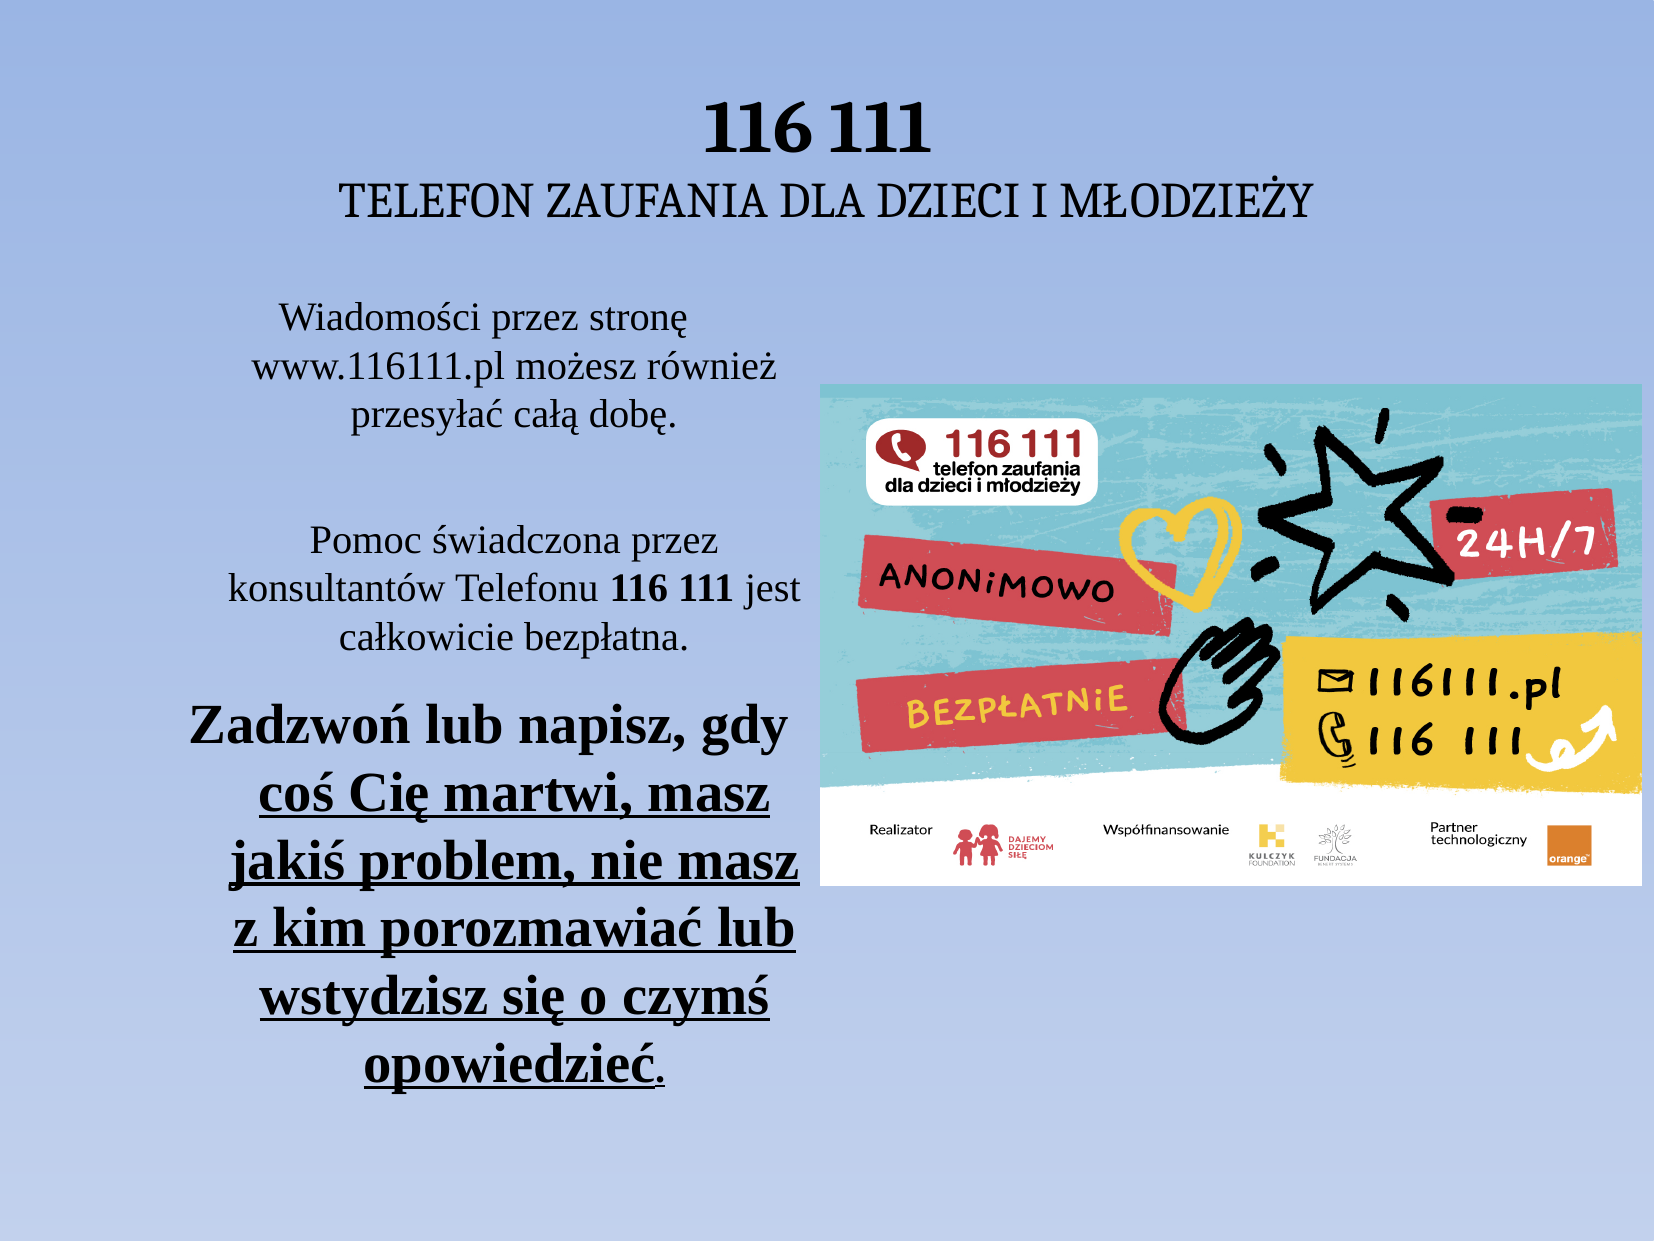

# 116 111 TELEFON ZAUFANIA DLA DZIECI I MŁODZIEŻY
Wiadomości przez stronę www.116111.pl możesz również przesyłać całą dobę.
Pomoc świadczona przez konsultantów Telefonu 116 111 jest całkowicie bezpłatna.
Zadzwoń lub napisz, gdy coś Cię martwi, masz jakiś problem, nie masz z kim porozmawiać lub wstydzisz się o czymś opowiedzieć.